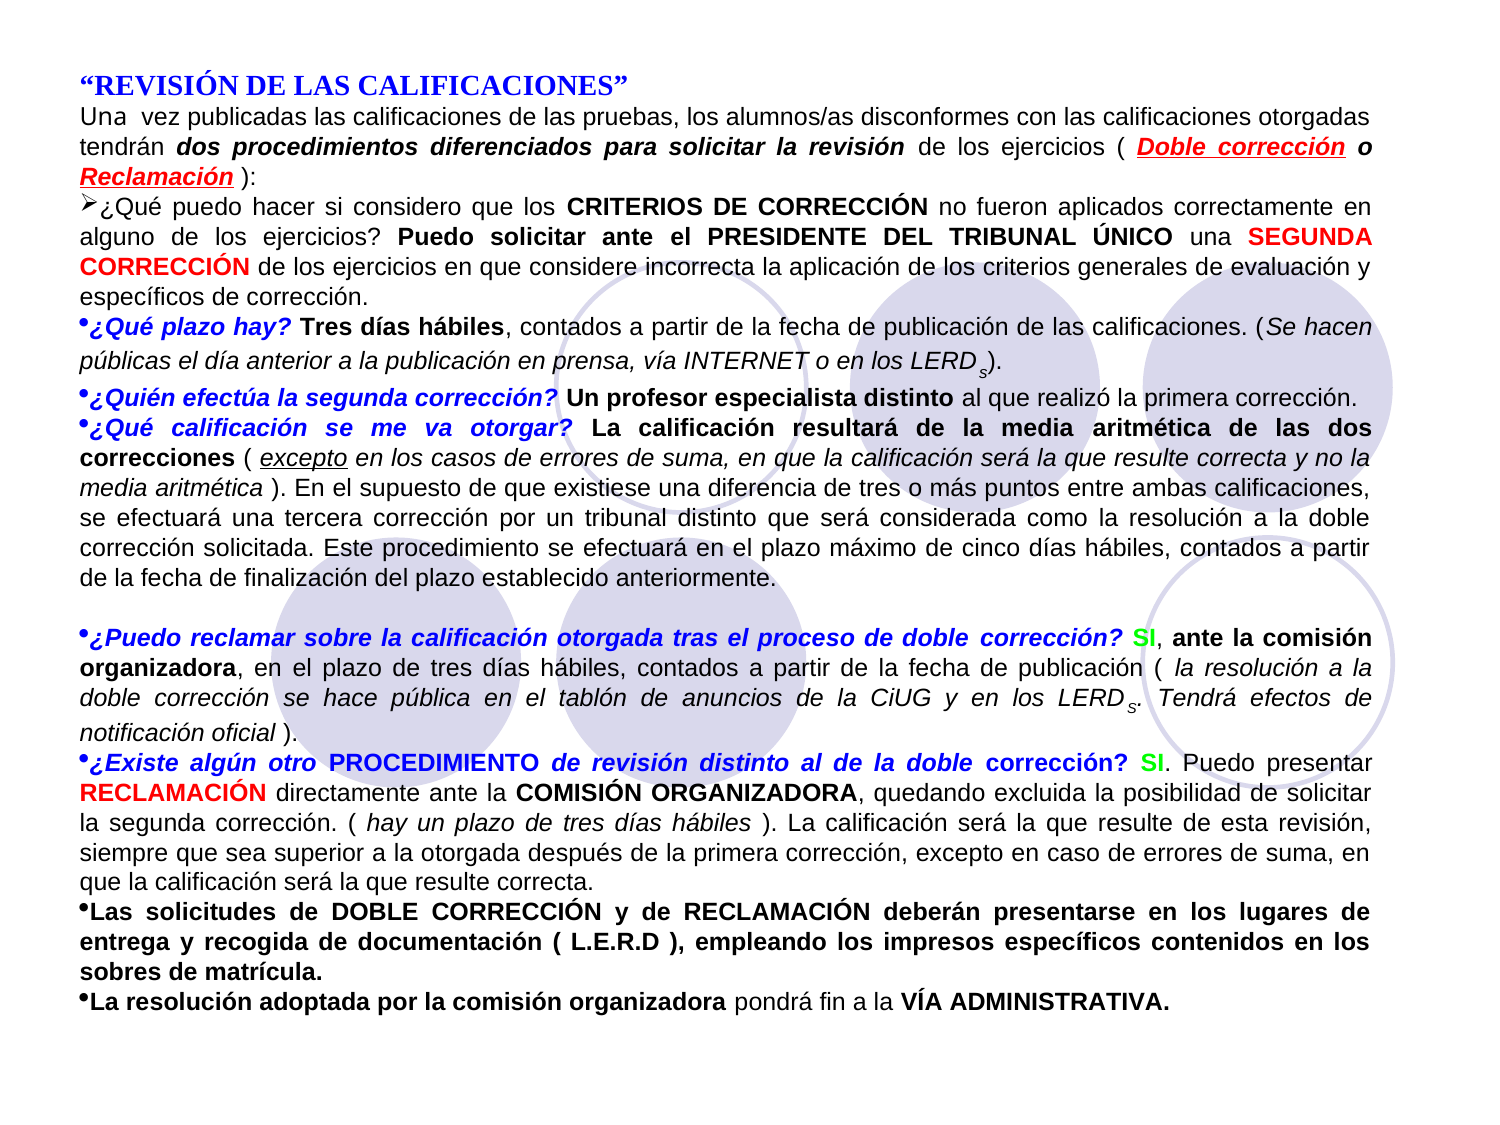

“REVISIÓN DE LAS CALIFICACIONES”
Una vez publicadas las calificaciones de las pruebas, los alumnos/as disconformes con las calificaciones otorgadas tendrán dos procedimientos diferenciados para solicitar la revisión de los ejercicios ( Doble corrección o Reclamación ):
¿Qué puedo hacer si considero que los CRITERIOS DE CORRECCIÓN no fueron aplicados correctamente en alguno de los ejercicios? Puedo solicitar ante el PRESIDENTE DEL TRIBUNAL ÚNICO una SEGUNDA CORRECCIÓN de los ejercicios en que considere incorrecta la aplicación de los criterios generales de evaluación y específicos de corrección.
¿Qué plazo hay? Tres días hábiles, contados a partir de la fecha de publicación de las calificaciones. (Se hacen públicas el día anterior a la publicación en prensa, vía INTERNET o en los LERDs).
¿Quién efectúa la segunda corrección? Un profesor especialista distinto al que realizó la primera corrección.
¿Qué calificación se me va otorgar? La calificación resultará de la media aritmética de las dos correcciones ( excepto en los casos de errores de suma, en que la calificación será la que resulte correcta y no la media aritmética ). En el supuesto de que existiese una diferencia de tres o más puntos entre ambas calificaciones, se efectuará una tercera corrección por un tribunal distinto que será considerada como la resolución a la doble corrección solicitada. Este procedimiento se efectuará en el plazo máximo de cinco días hábiles, contados a partir de la fecha de finalización del plazo establecido anteriormente.
¿Puedo reclamar sobre la calificación otorgada tras el proceso de doble corrección? SI, ante la comisión organizadora, en el plazo de tres días hábiles, contados a partir de la fecha de publicación ( la resolución a la doble corrección se hace pública en el tablón de anuncios de la CiUG y en los LERDS. Tendrá efectos de notificación oficial ).
¿Existe algún otro PROCEDIMIENTO de revisión distinto al de la doble corrección? SI. Puedo presentar RECLAMACIÓN directamente ante la COMISIÓN ORGANIZADORA, quedando excluida la posibilidad de solicitar la segunda corrección. ( hay un plazo de tres días hábiles ). La calificación será la que resulte de esta revisión, siempre que sea superior a la otorgada después de la primera corrección, excepto en caso de errores de suma, en que la calificación será la que resulte correcta.
Las solicitudes de DOBLE CORRECCIÓN y de RECLAMACIÓN deberán presentarse en los lugares de entrega y recogida de documentación ( L.E.R.D ), empleando los impresos específicos contenidos en los sobres de matrícula.
La resolución adoptada por la comisión organizadora pondrá fin a la VÍA ADMINISTRATIVA.